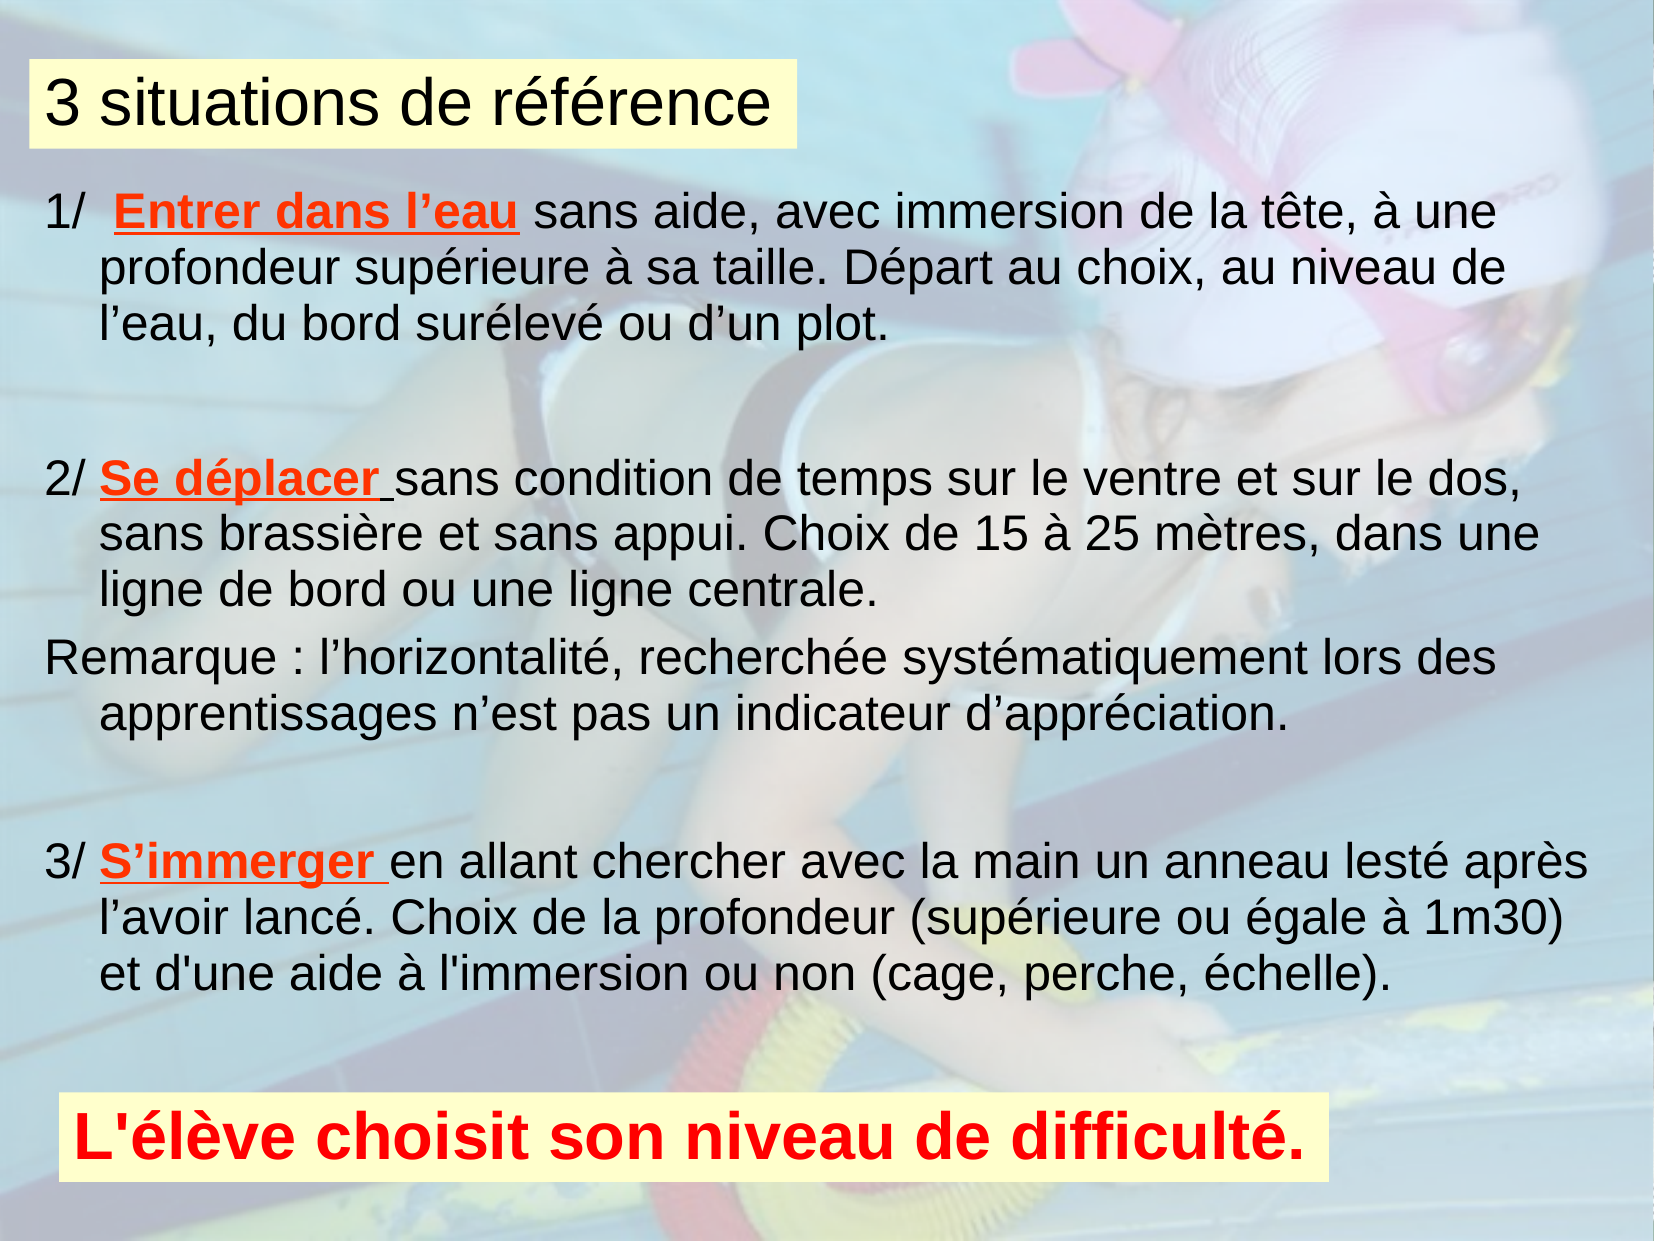

3 situations de référence
1/ Entrer dans l’eau sans aide, avec immersion de la tête, à une profondeur supérieure à sa taille. Départ au choix, au niveau de l’eau, du bord surélevé ou d’un plot.
2/ Se déplacer sans condition de temps sur le ventre et sur le dos, sans brassière et sans appui. Choix de 15 à 25 mètres, dans une ligne de bord ou une ligne centrale.
Remarque : l’horizontalité, recherchée systématiquement lors des apprentissages n’est pas un indicateur d’appréciation.
3/ S’immerger en allant chercher avec la main un anneau lesté après l’avoir lancé. Choix de la profondeur (supérieure ou égale à 1m30) et d'une aide à l'immersion ou non (cage, perche, échelle).
L'élève choisit son niveau de difficulté.